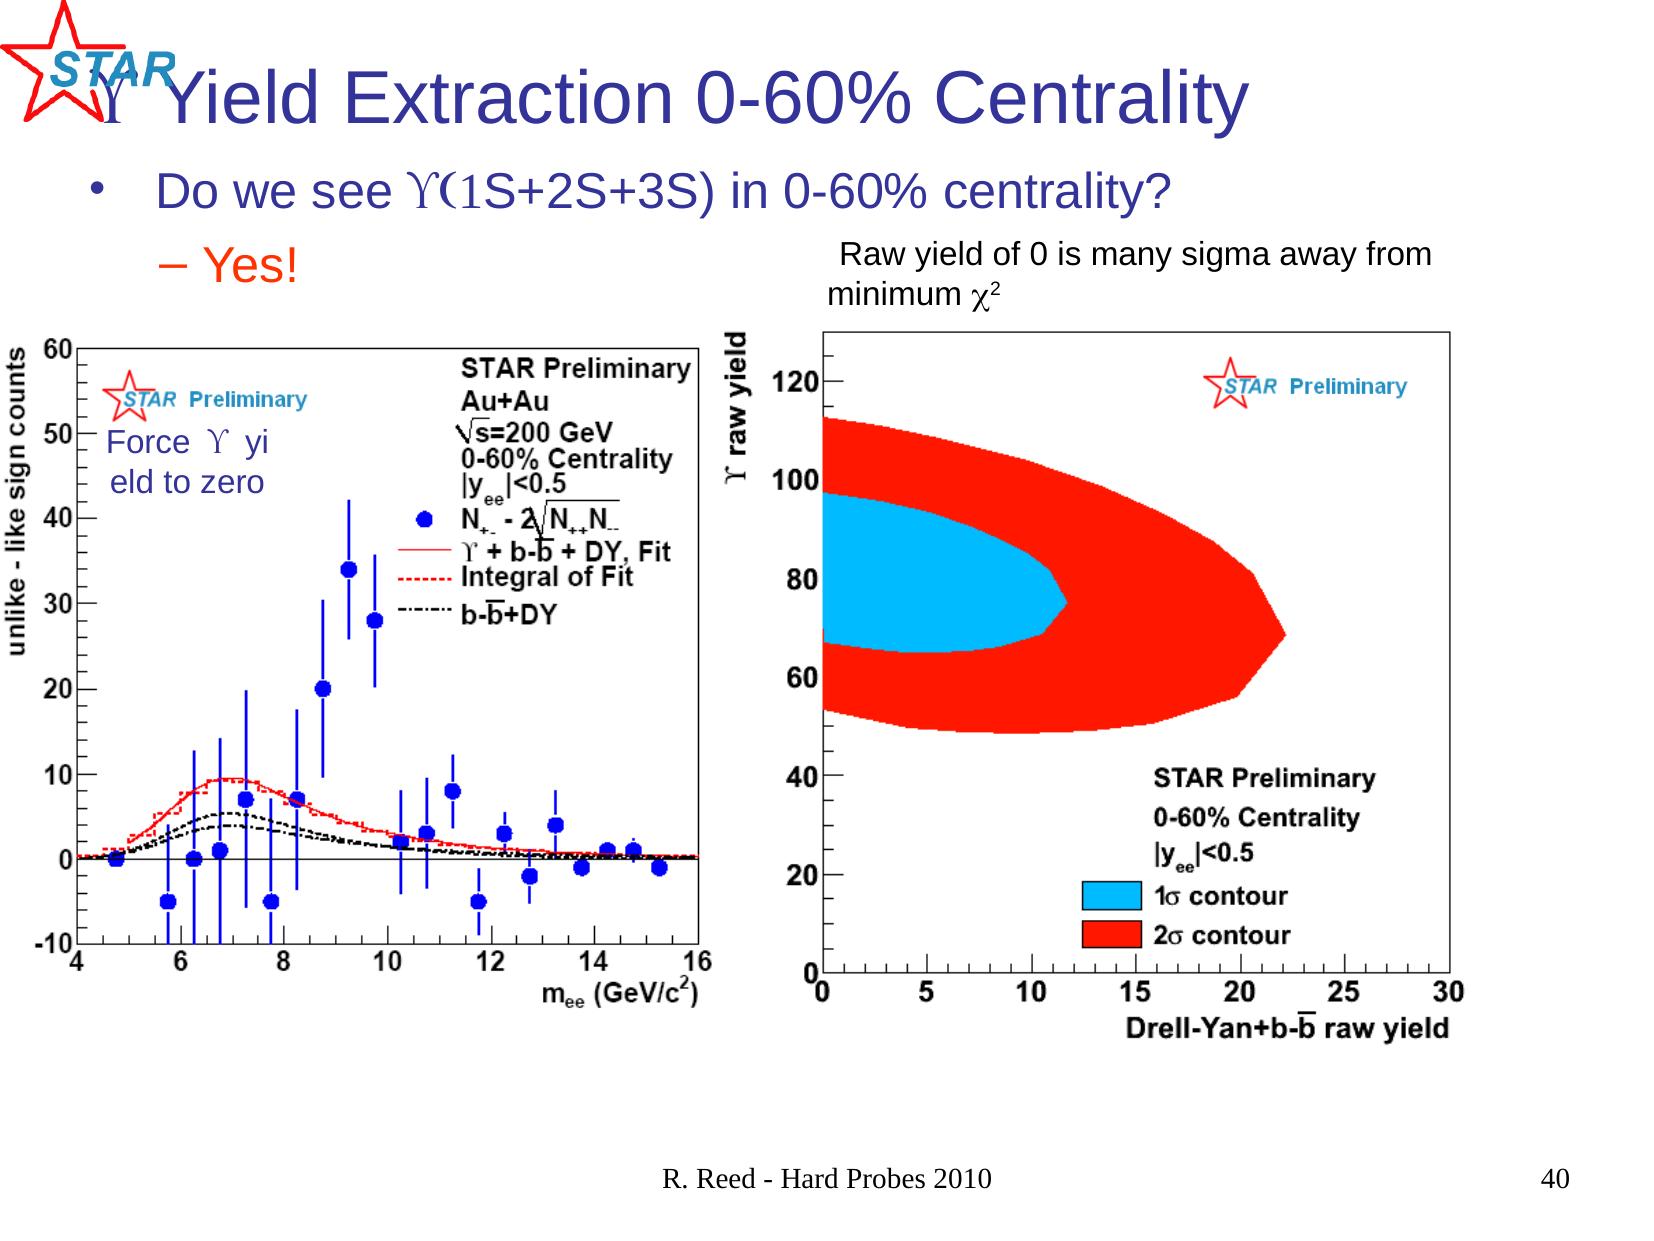

#  Yield Extraction 0-60% Centrality
 Do we see S+2S+3S) in 0-60% centrality?
Yes!
Raw yield of 0 is many sigma away from minimum 2
Forceyield to zero
R. Reed - Hard Probes 2010
40